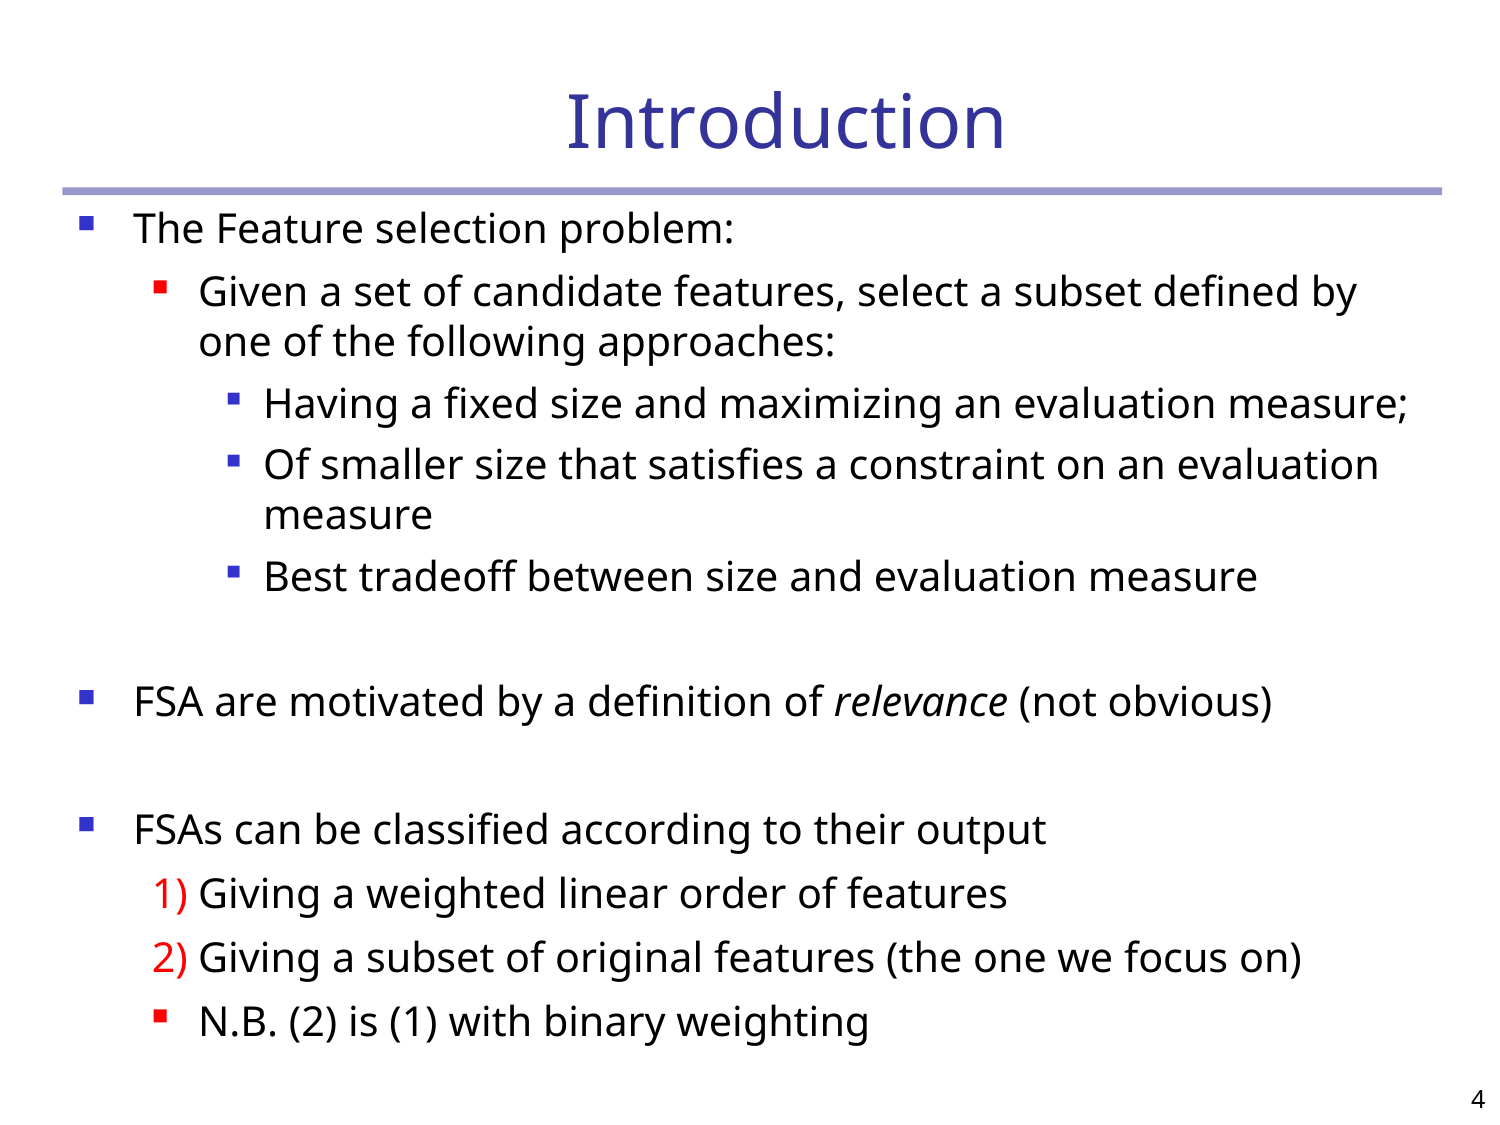

# Introduction
The Feature selection problem:
Given a set of candidate features, select a subset defined by one of the following approaches:
Having a fixed size and maximizing an evaluation measure;
Of smaller size that satisfies a constraint on an evaluation measure
Best tradeoff between size and evaluation measure
FSA are motivated by a definition of relevance (not obvious)
FSAs can be classified according to their output
Giving a weighted linear order of features
Giving a subset of original features (the one we focus on)
N.B. (2) is (1) with binary weighting